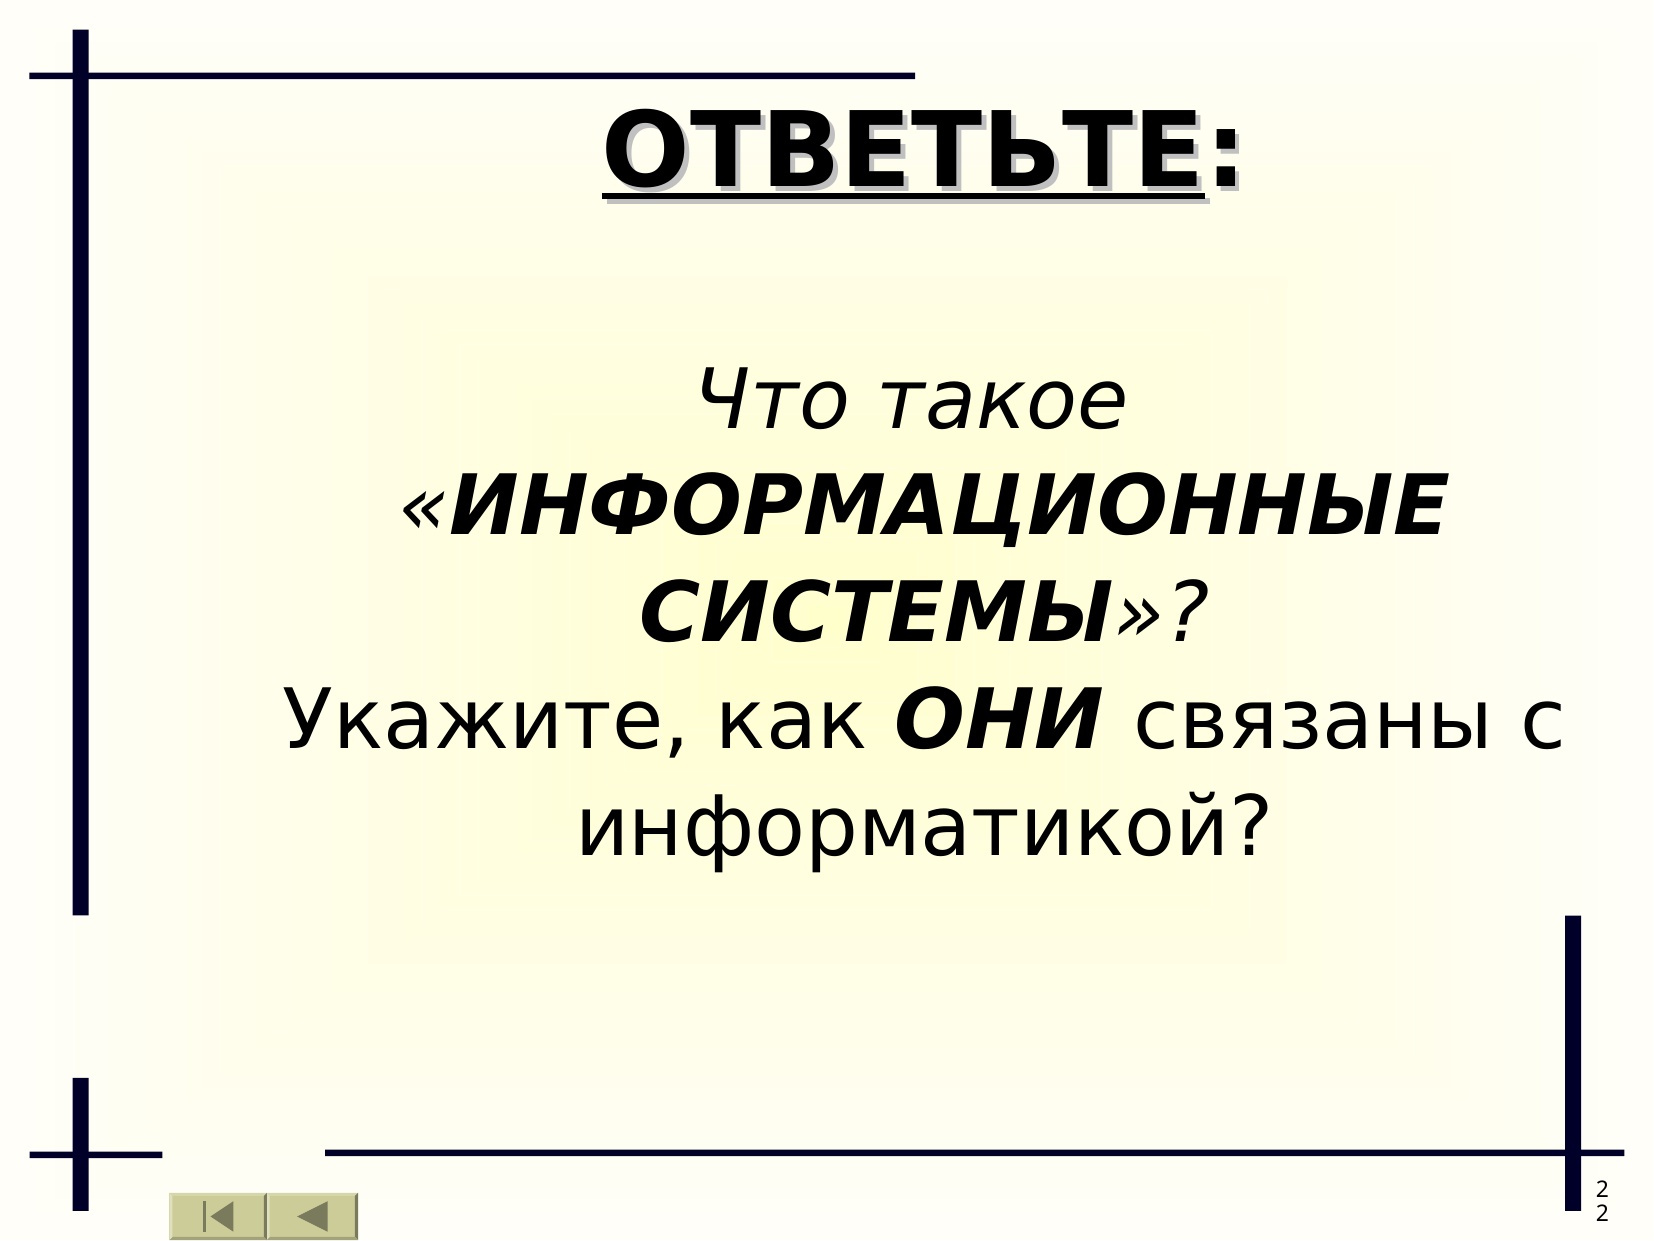

ОТВЕТЬТЕ:
Что такое
«ИНФОРМАЦИОННЫЕ СИСТЕМЫ»?
Укажите, как ОНИ связаны с информатикой?